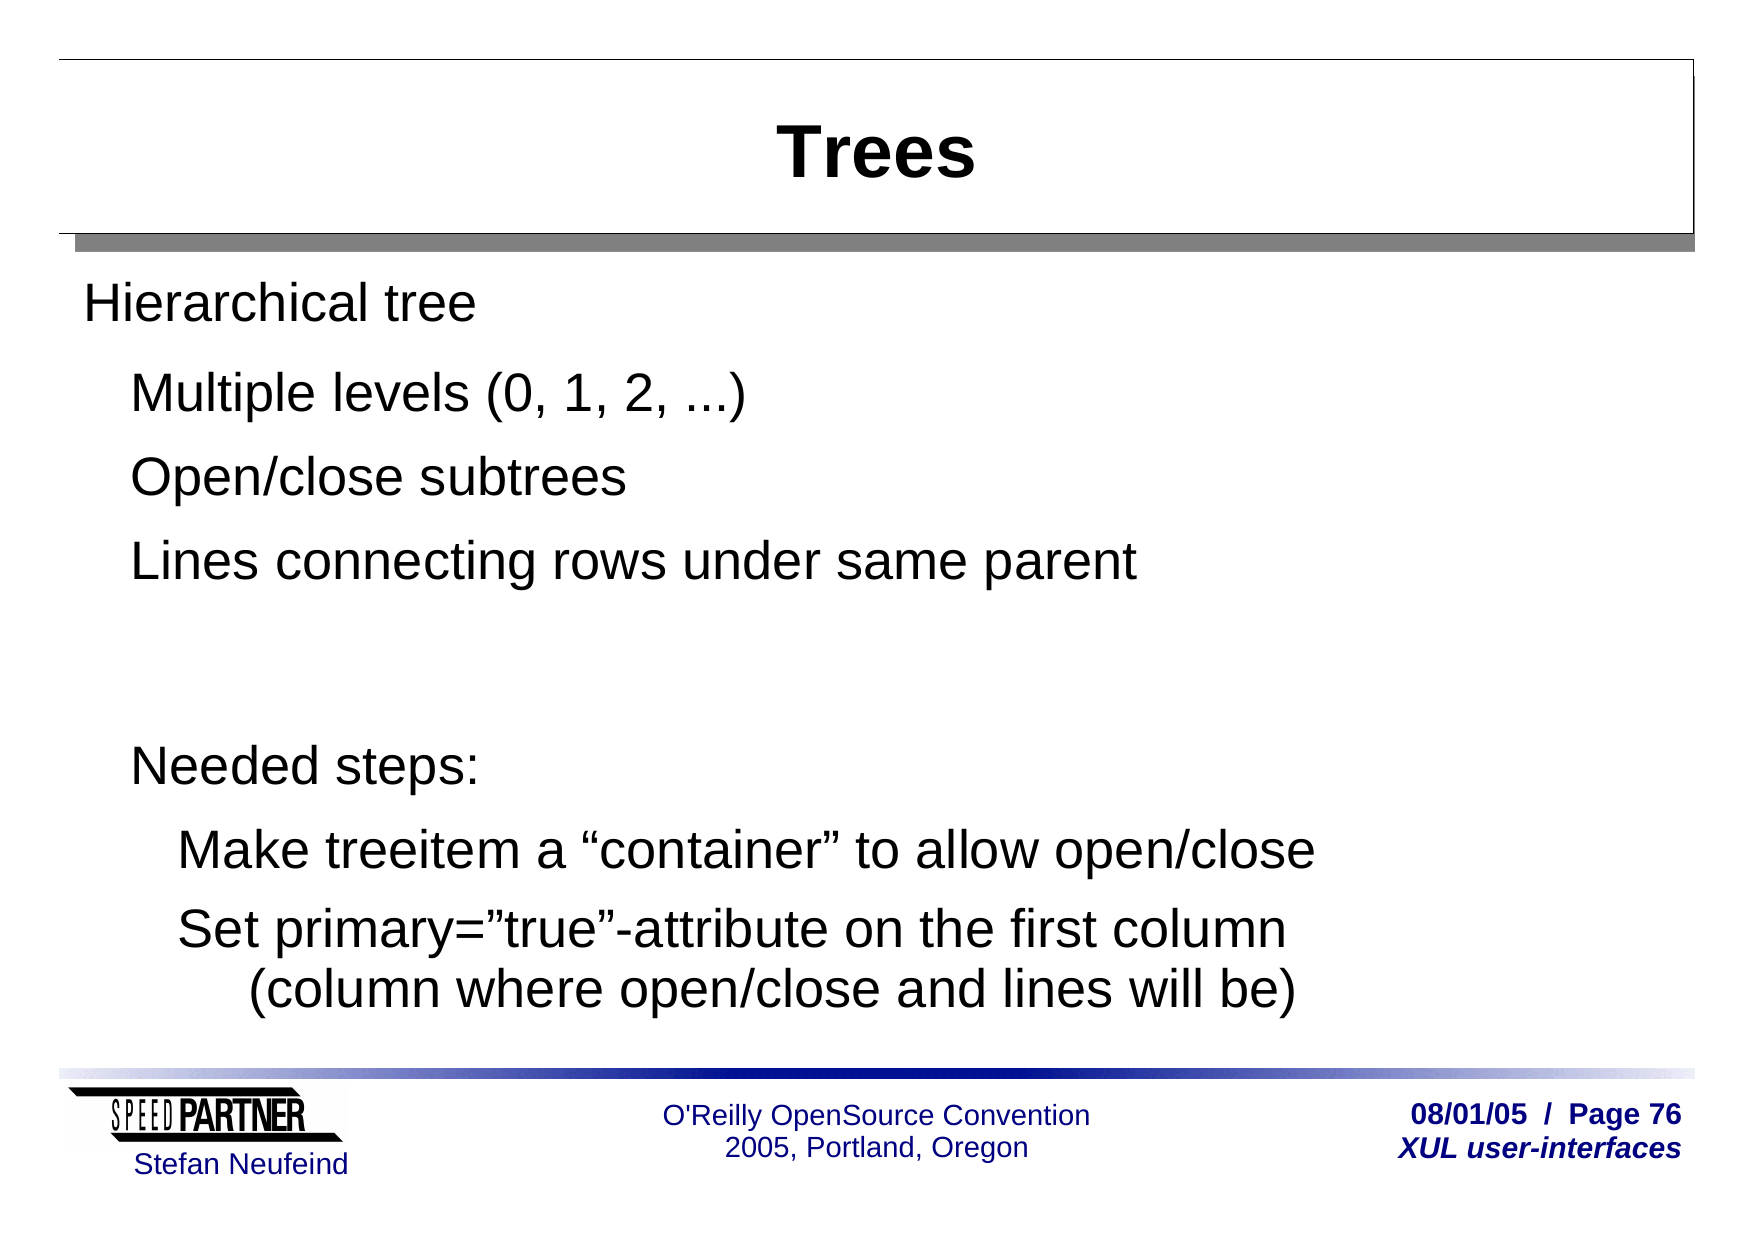

# Trees
Hierarchical tree
Multiple levels (0, 1, 2, ...)
Open/close subtrees
Lines connecting rows under same parent
Needed steps:
Make treeitem a “container” to allow open/close
Set primary=”true”-attribute on the first column
(column where open/close and lines will be)